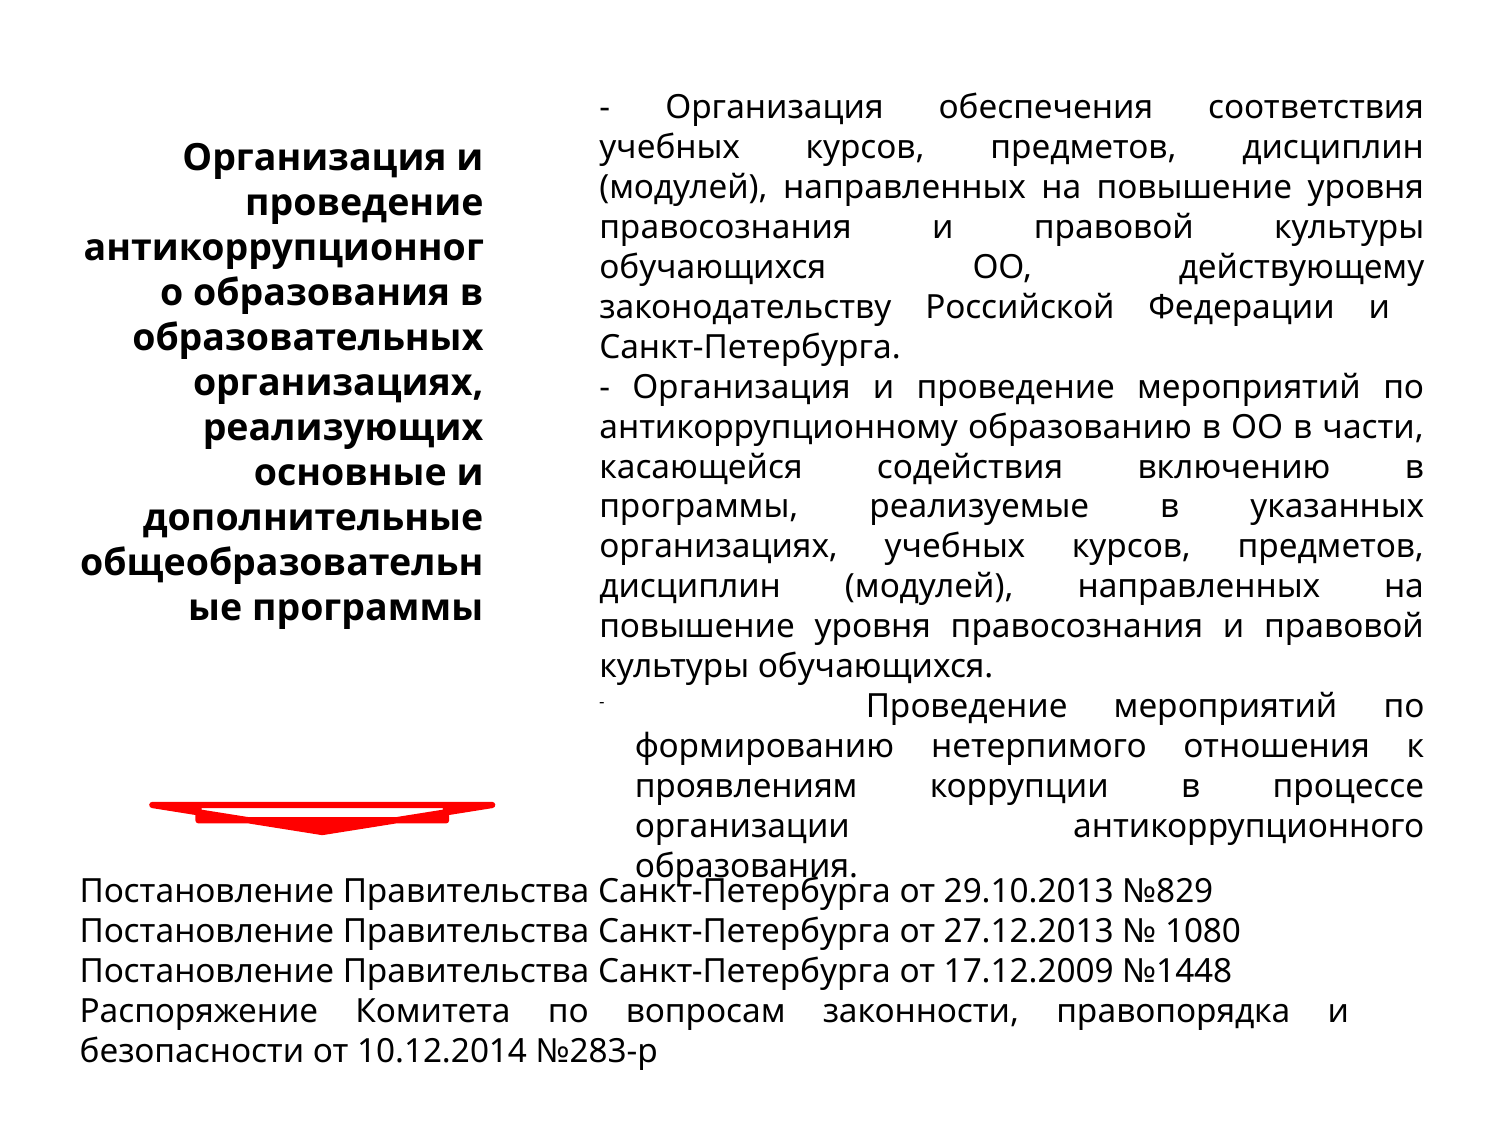

- Организация обеспечения соответствия учебных курсов, предметов, дисциплин (модулей), направленных на повышение уровня правосознания и правовой культуры обучающихся ОО, действующему законодательству Российской Федерации и
Санкт-Петербурга.
- Организация и проведение мероприятий по антикоррупционному образованию в ОО в части, касающейся содействия включению в программы, реализуемые в указанных организациях, учебных курсов, предметов, дисциплин (модулей), направленных на повышение уровня правосознания и правовой культуры обучающихся.
 Проведение мероприятий по формированию нетерпимого отношения к проявлениям коррупции в процессе организации антикоррупционного образования.
Организация и проведение антикоррупционного образования в образовательных организациях, реализующих основные и дополнительные общеобразовательные программы
Постановление Правительства Санкт-Петербурга от 29.10.2013 №829
Постановление Правительства Санкт-Петербурга от 27.12.2013 № 1080
Постановление Правительства Санкт-Петербурга от 17.12.2009 №1448
Распоряжение Комитета по вопросам законности, правопорядка и безопасности от 10.12.2014 №283-р